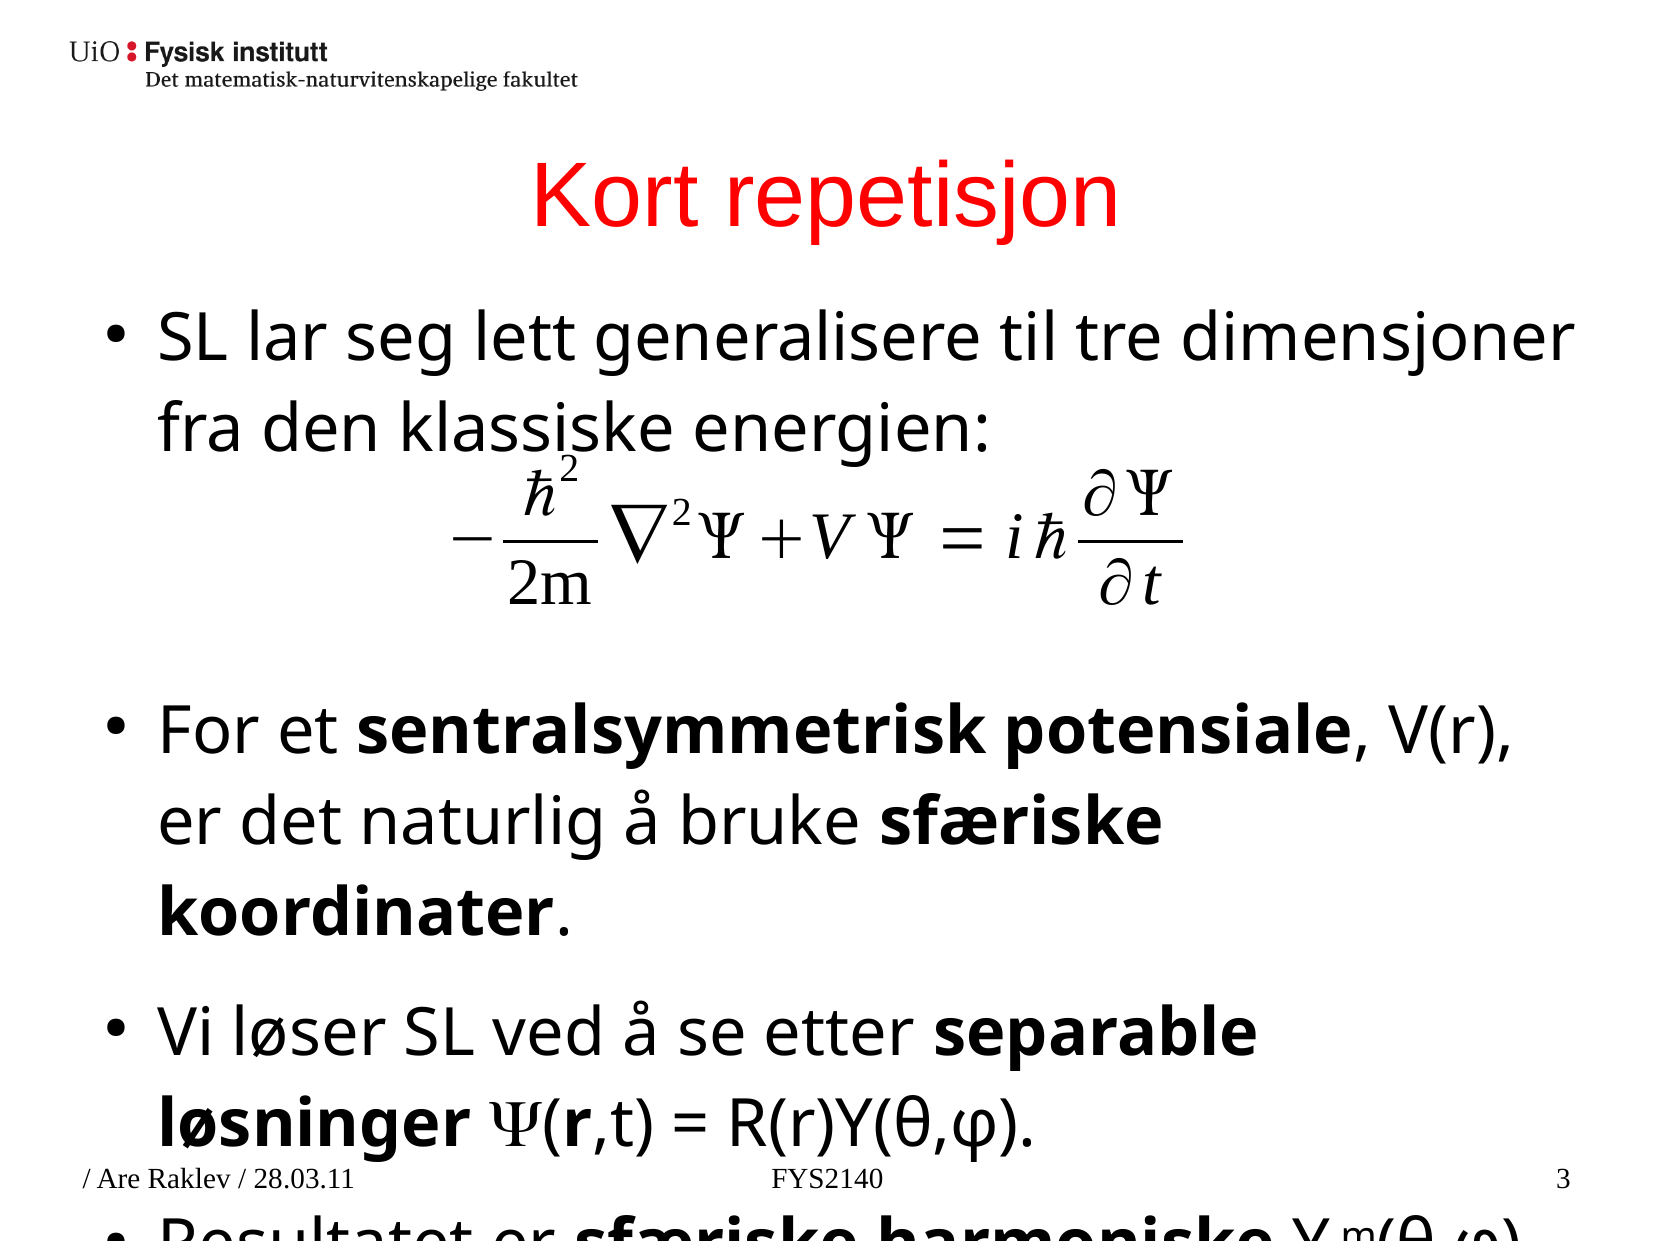

# Kort repetisjon
SL lar seg lett generalisere til tre dimensjoner fra den klassiske energien:
For et sentralsymmetrisk potensiale, V(r), er det naturlig å bruke sfæriske koordinater.
Vi løser SL ved å se etter separable løsninger Ψ(r,t) = R(r)Y(θ,φ).
Resultatet er sfæriske harmoniske Ylm(θ,φ) og en radialligning for u(r) ≡ rR(r).
/ Are Raklev / 28.03.11
FYS2140
3